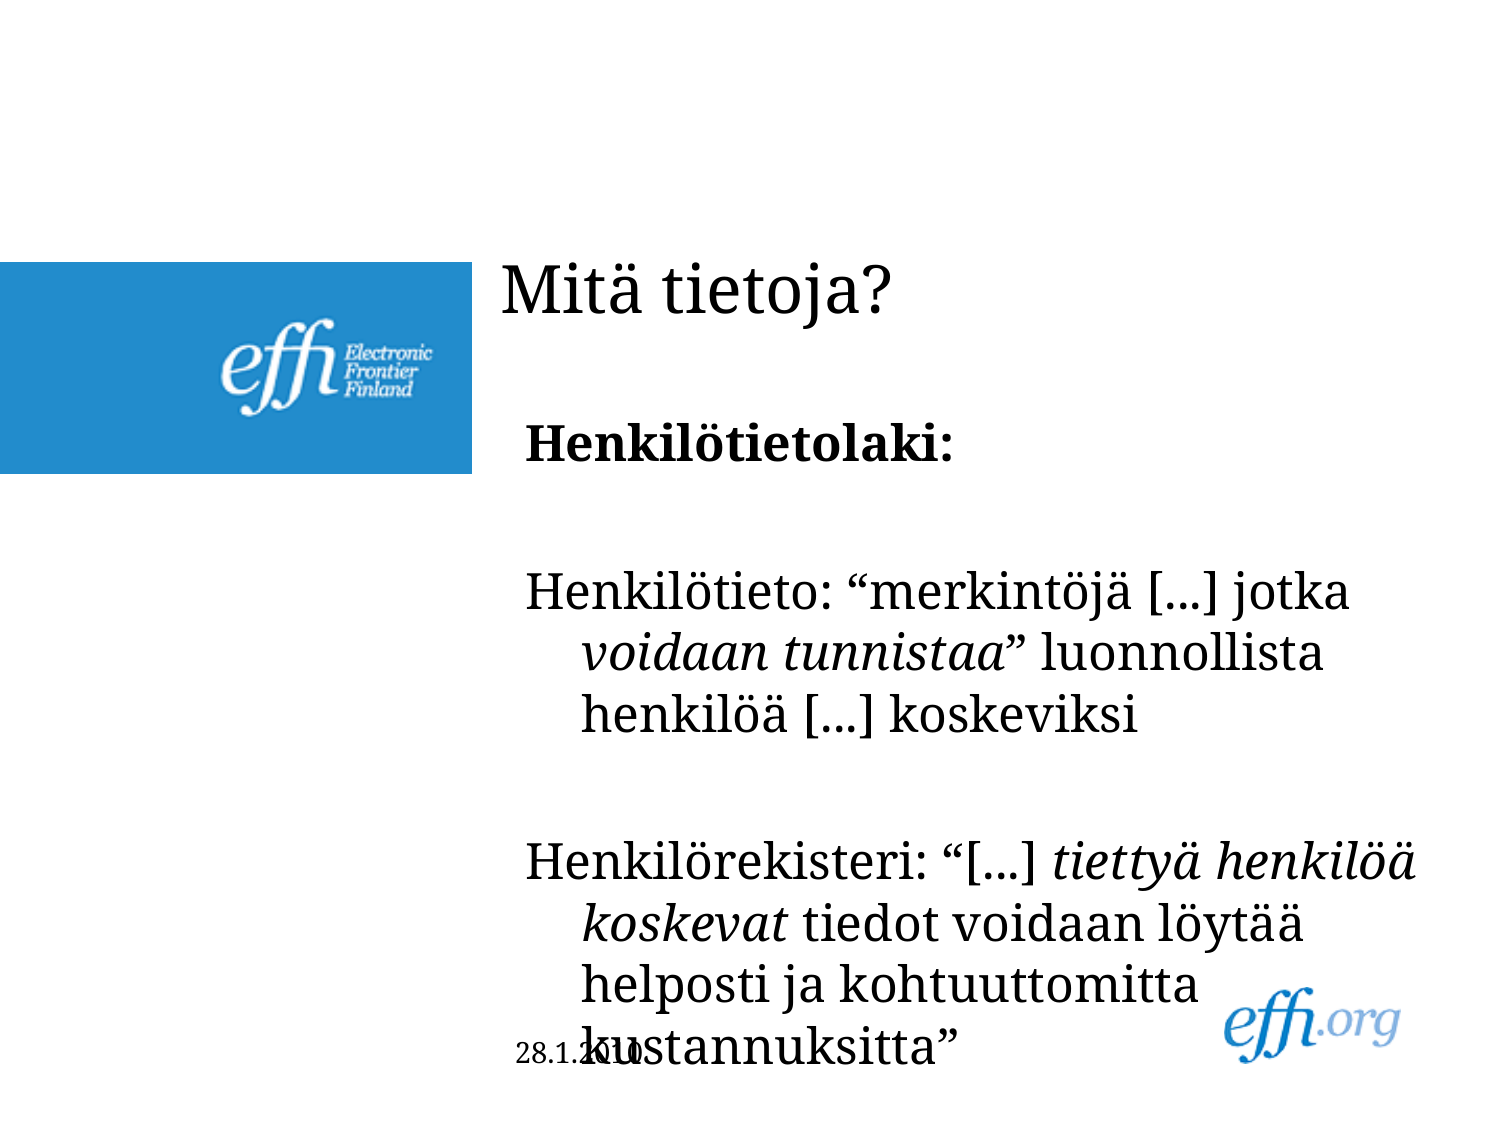

# Mitä tietoja?
Henkilötietolaki:
Henkilötieto: “merkintöjä [...] jotka voidaan tunnistaa” luonnollista henkilöä [...] koskeviksi
Henkilörekisteri: “[...] tiettyä henkilöä koskevat tiedot voidaan löytää helposti ja kohtuuttomitta kustannuksitta”